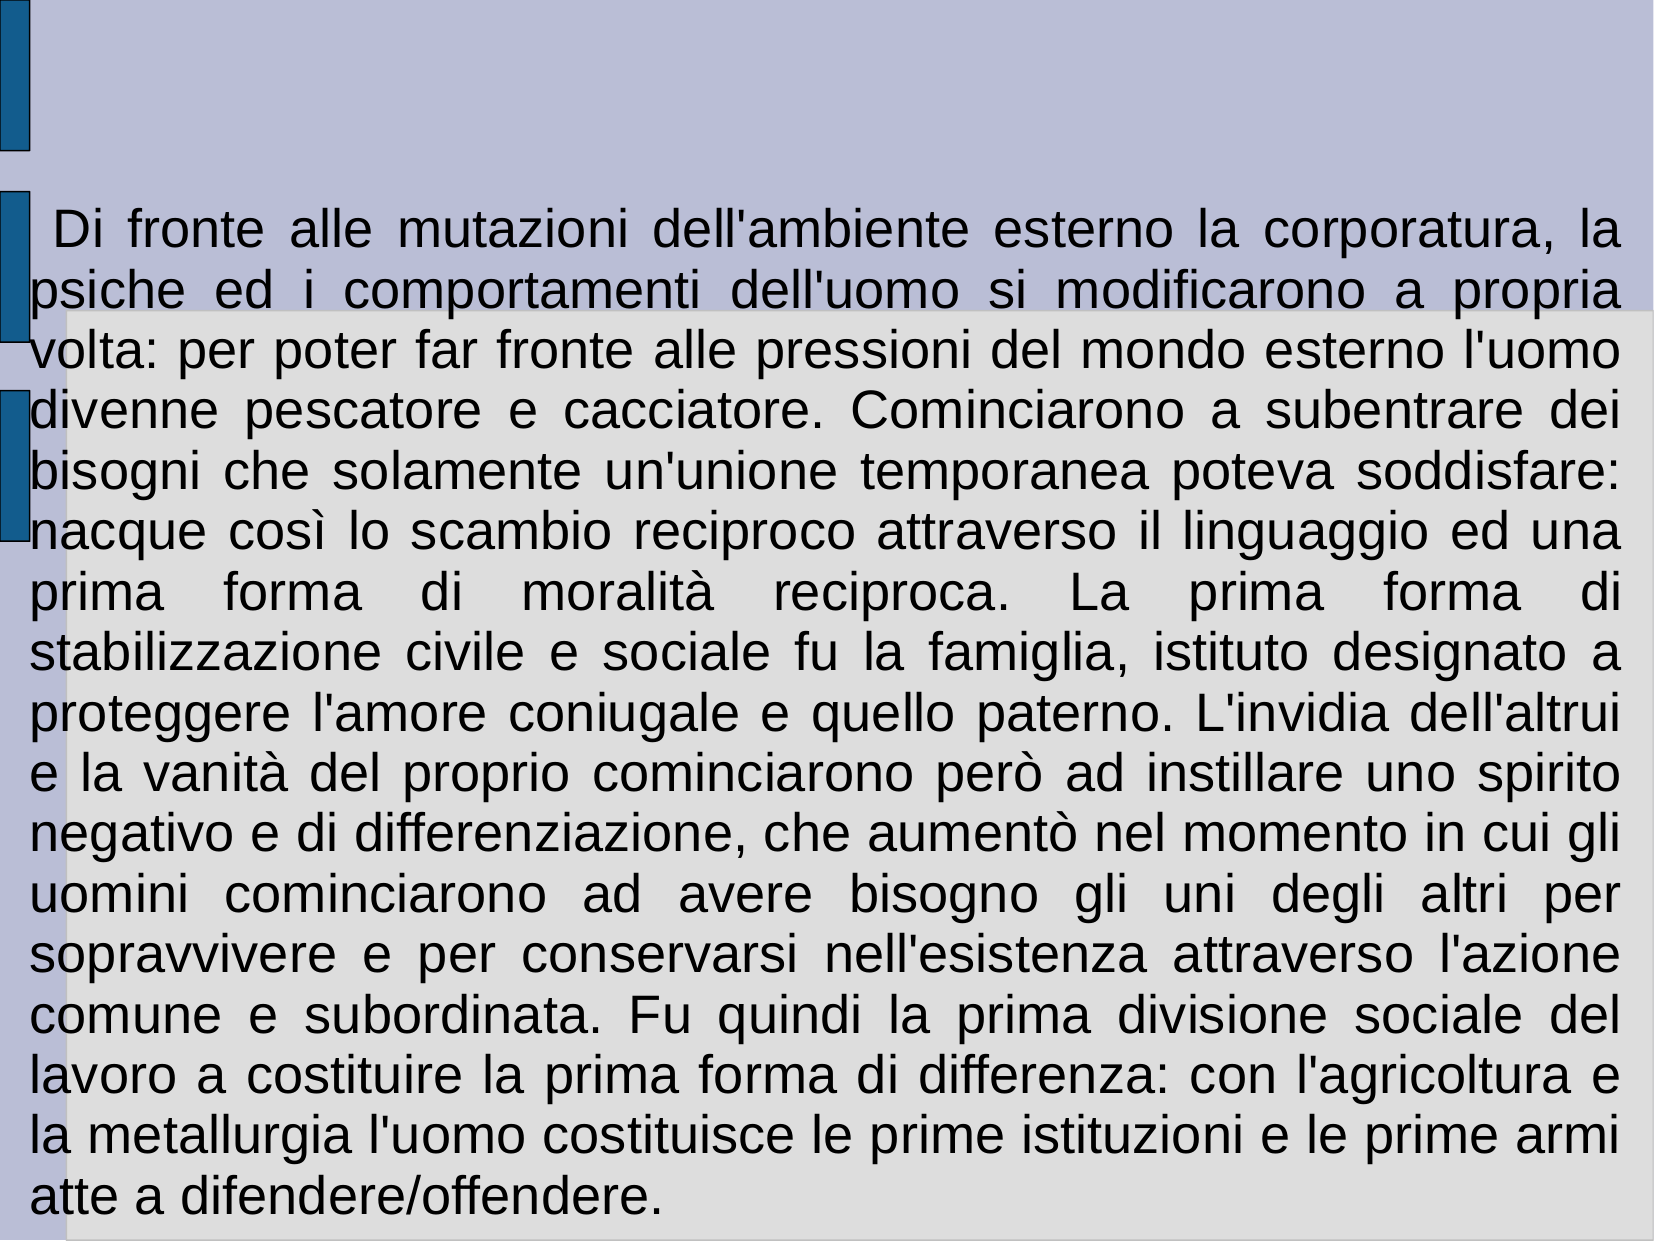

#
 Di fronte alle mutazioni dell'ambiente esterno la corporatura, la psiche ed i comportamenti dell'uomo si modificarono a propria volta: per poter far fronte alle pressioni del mondo esterno l'uomo divenne pescatore e cacciatore. Cominciarono a subentrare dei bisogni che solamente un'unione temporanea poteva soddisfare: nacque così lo scambio reciproco attraverso il linguaggio ed una prima forma di moralità reciproca. La prima forma di stabilizzazione civile e sociale fu la famiglia, istituto designato a proteggere l'amore coniugale e quello paterno. L'invidia dell'altrui e la vanità del proprio cominciarono però ad instillare uno spirito negativo e di differenziazione, che aumentò nel momento in cui gli uomini cominciarono ad avere bisogno gli uni degli altri per sopravvivere e per conservarsi nell'esistenza attraverso l'azione comune e subordinata. Fu quindi la prima divisione sociale del lavoro a costituire la prima forma di differenza: con l'agricoltura e la metallurgia l'uomo costituisce le prime istituzioni e le prime armi atte a difendere/offendere.